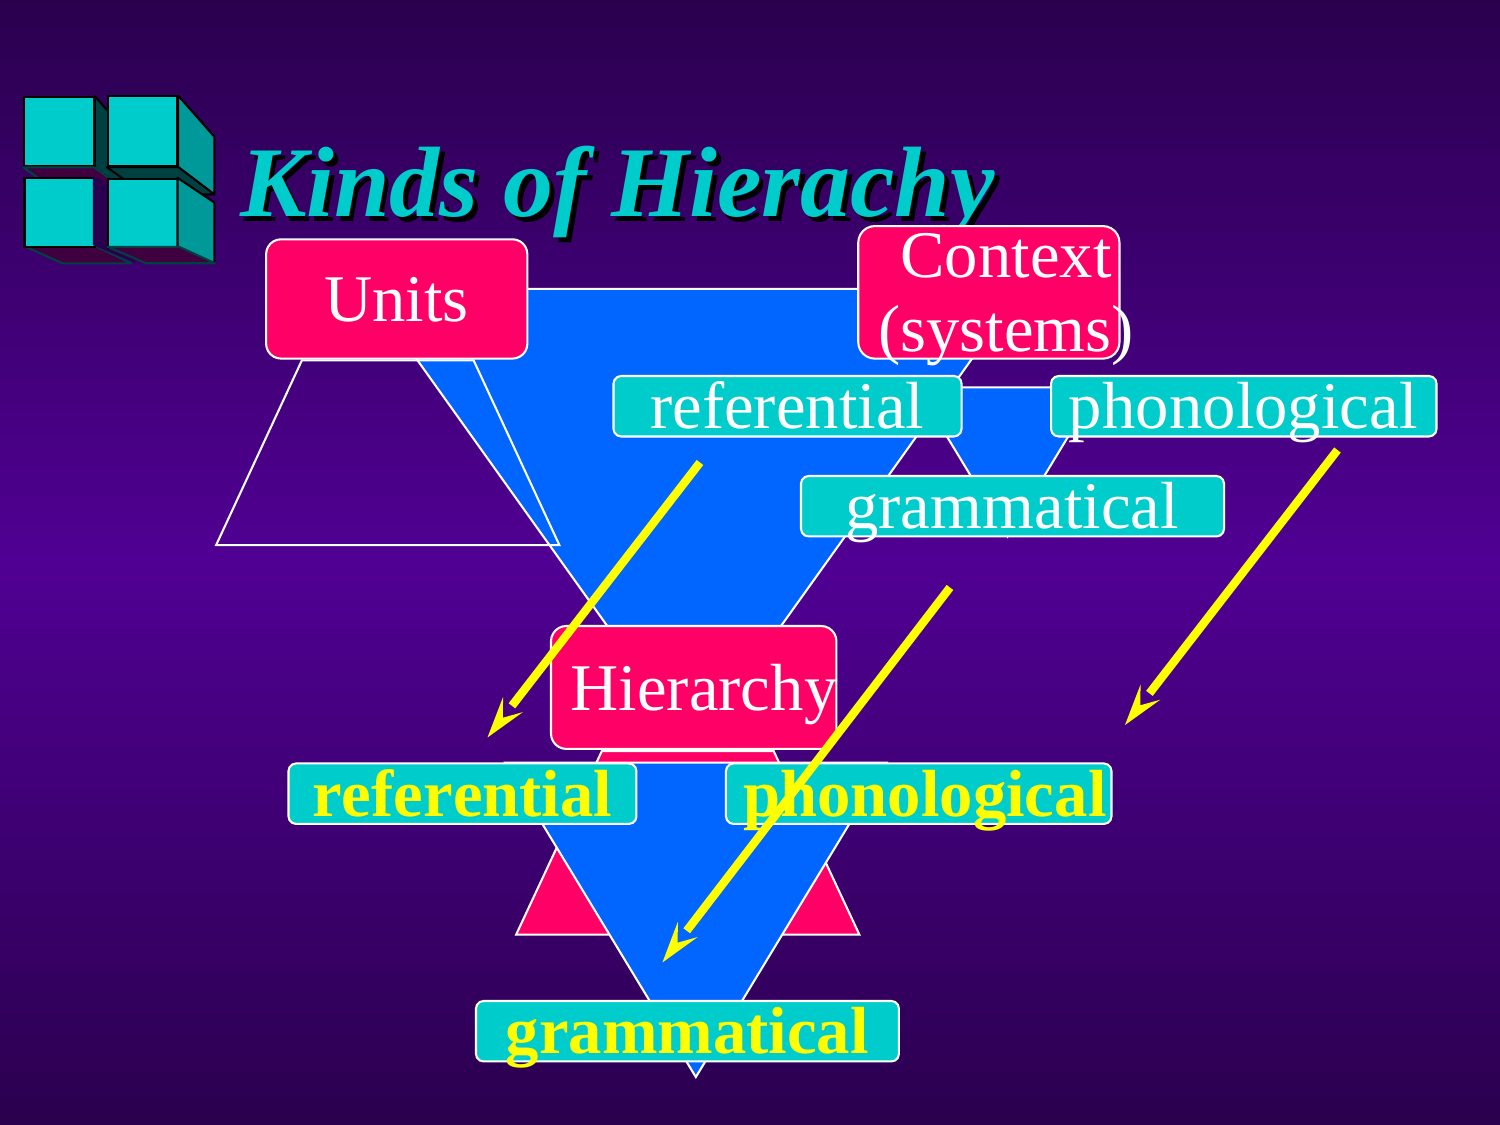

# Kinds of Hierachy
Context
(systems)
Units
referential
phonological
referential
phonological
grammatical
grammatical
Hierarchy